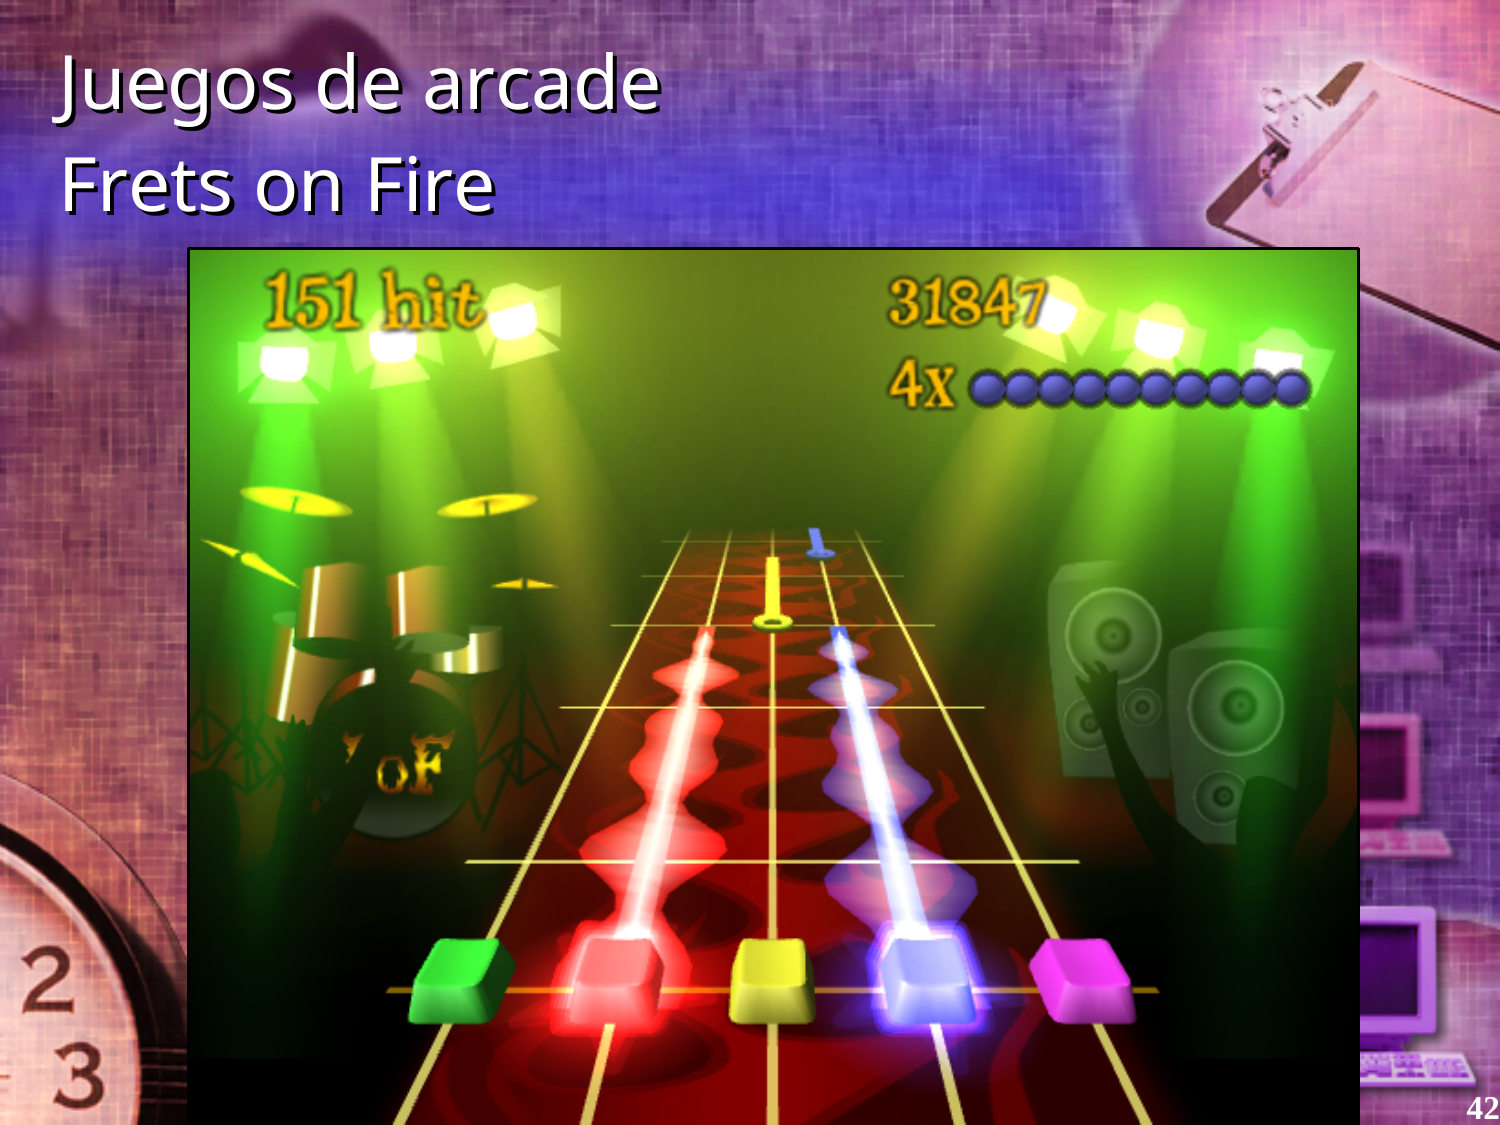

# Juegos de arcade Frets on Fire
42